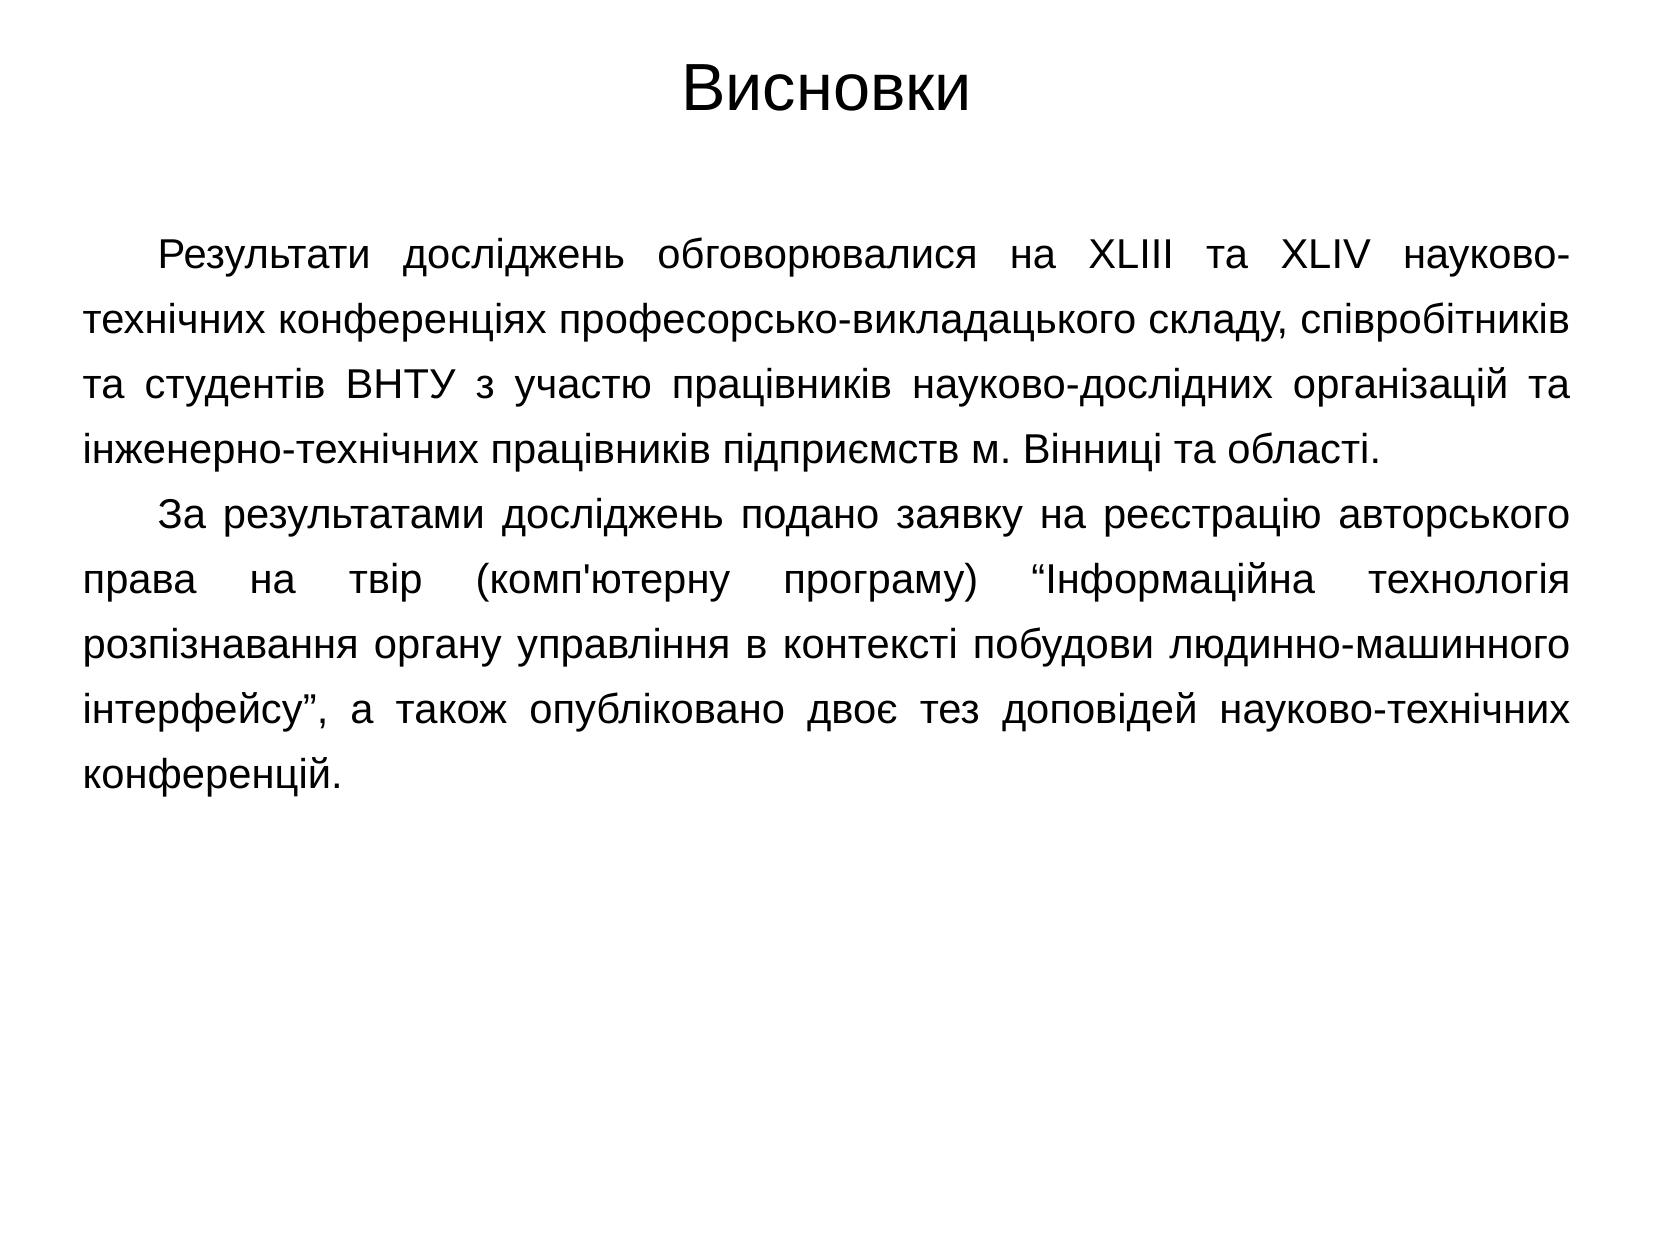

# Висновки
Результати досліджень обговорювалися на ХLIII та XLIV науково-технічних конференціях професорсько-викладацького складу, співробітників та студентів ВНТУ з участю працівників науково-дослідних організацій та інженерно-технічних працівників підприємств м. Вінниці та області.
За результатами досліджень подано заявку на реєстрацію авторського права на твір (комп'ютерну програму) “Інформаційна технологія розпізнавання органу управління в контексті побудови людинно-машинного інтерфейсу”, а також опубліковано двоє тез доповідей науково-технічних конференцій.